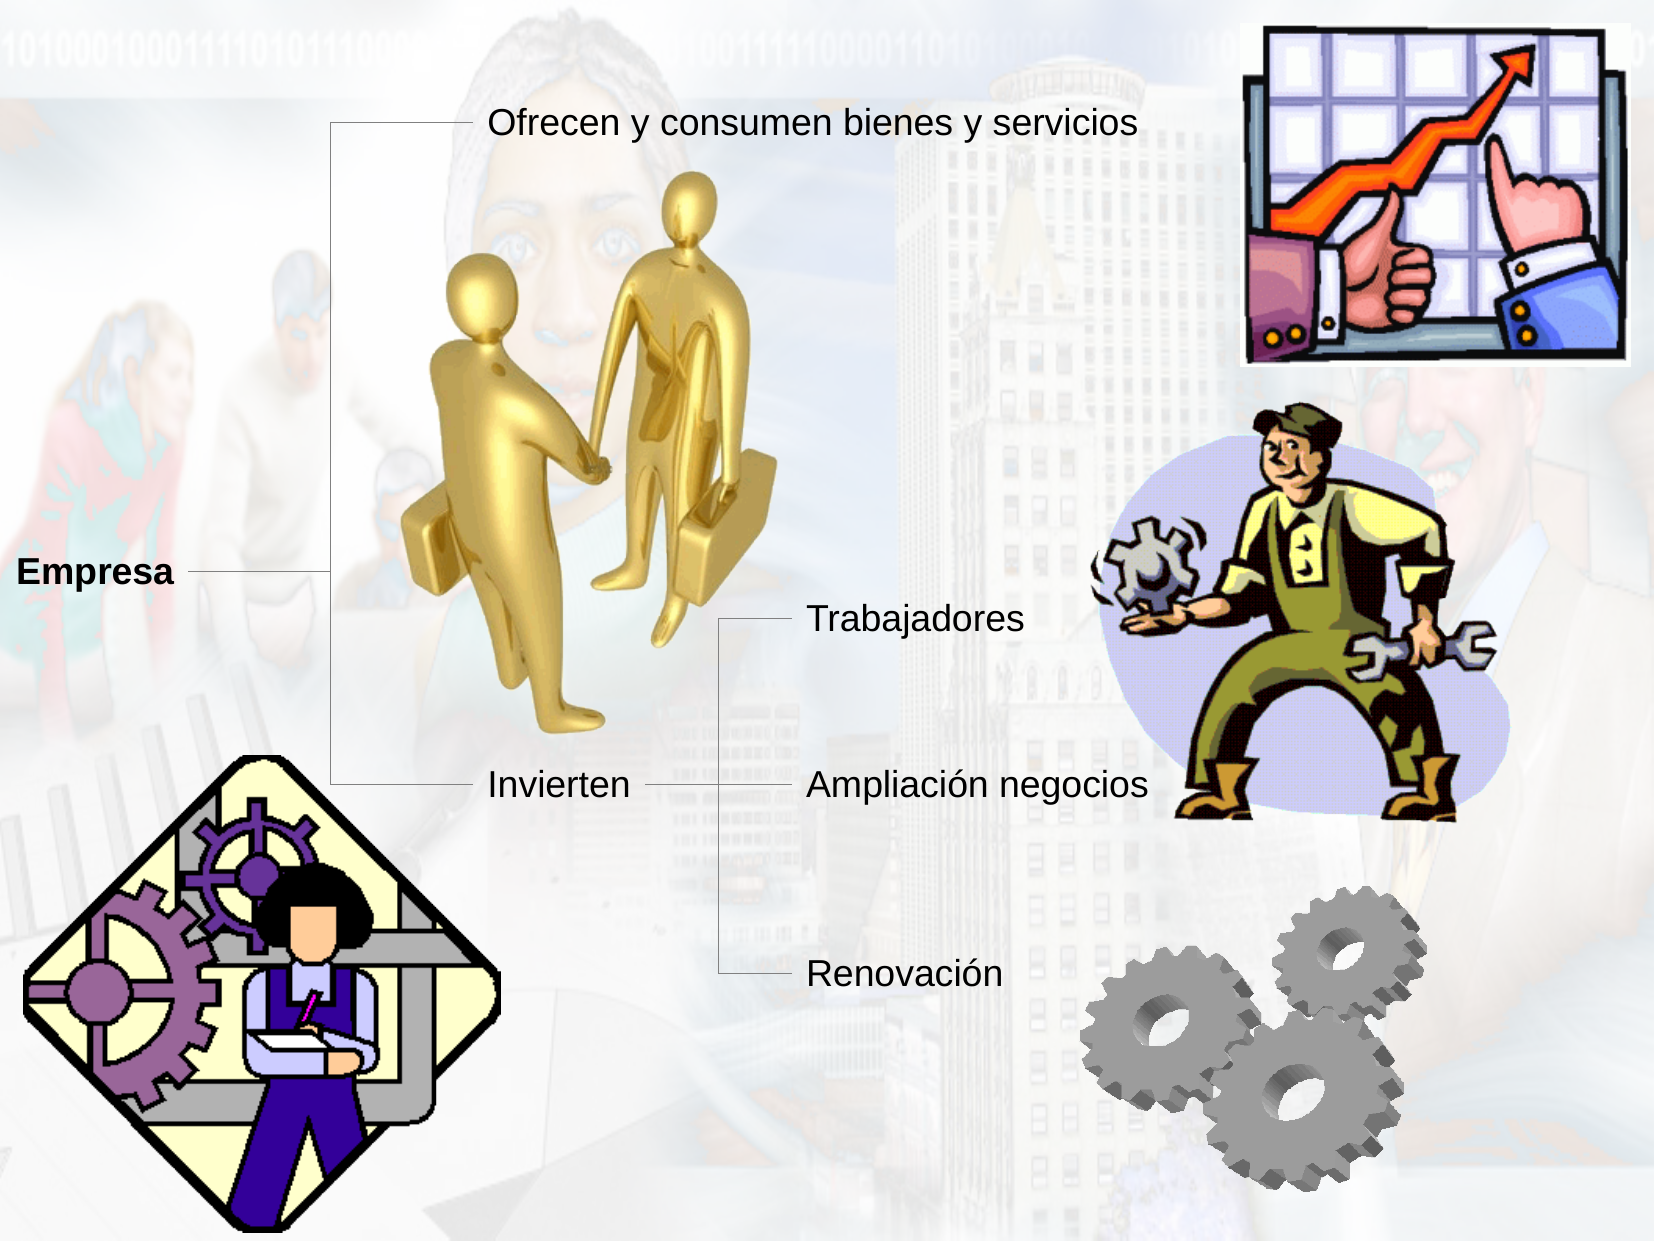

Ofrecen y consumen bienes y servicios
Empresa
Trabajadores
Invierten
Ampliación negocios
Renovación